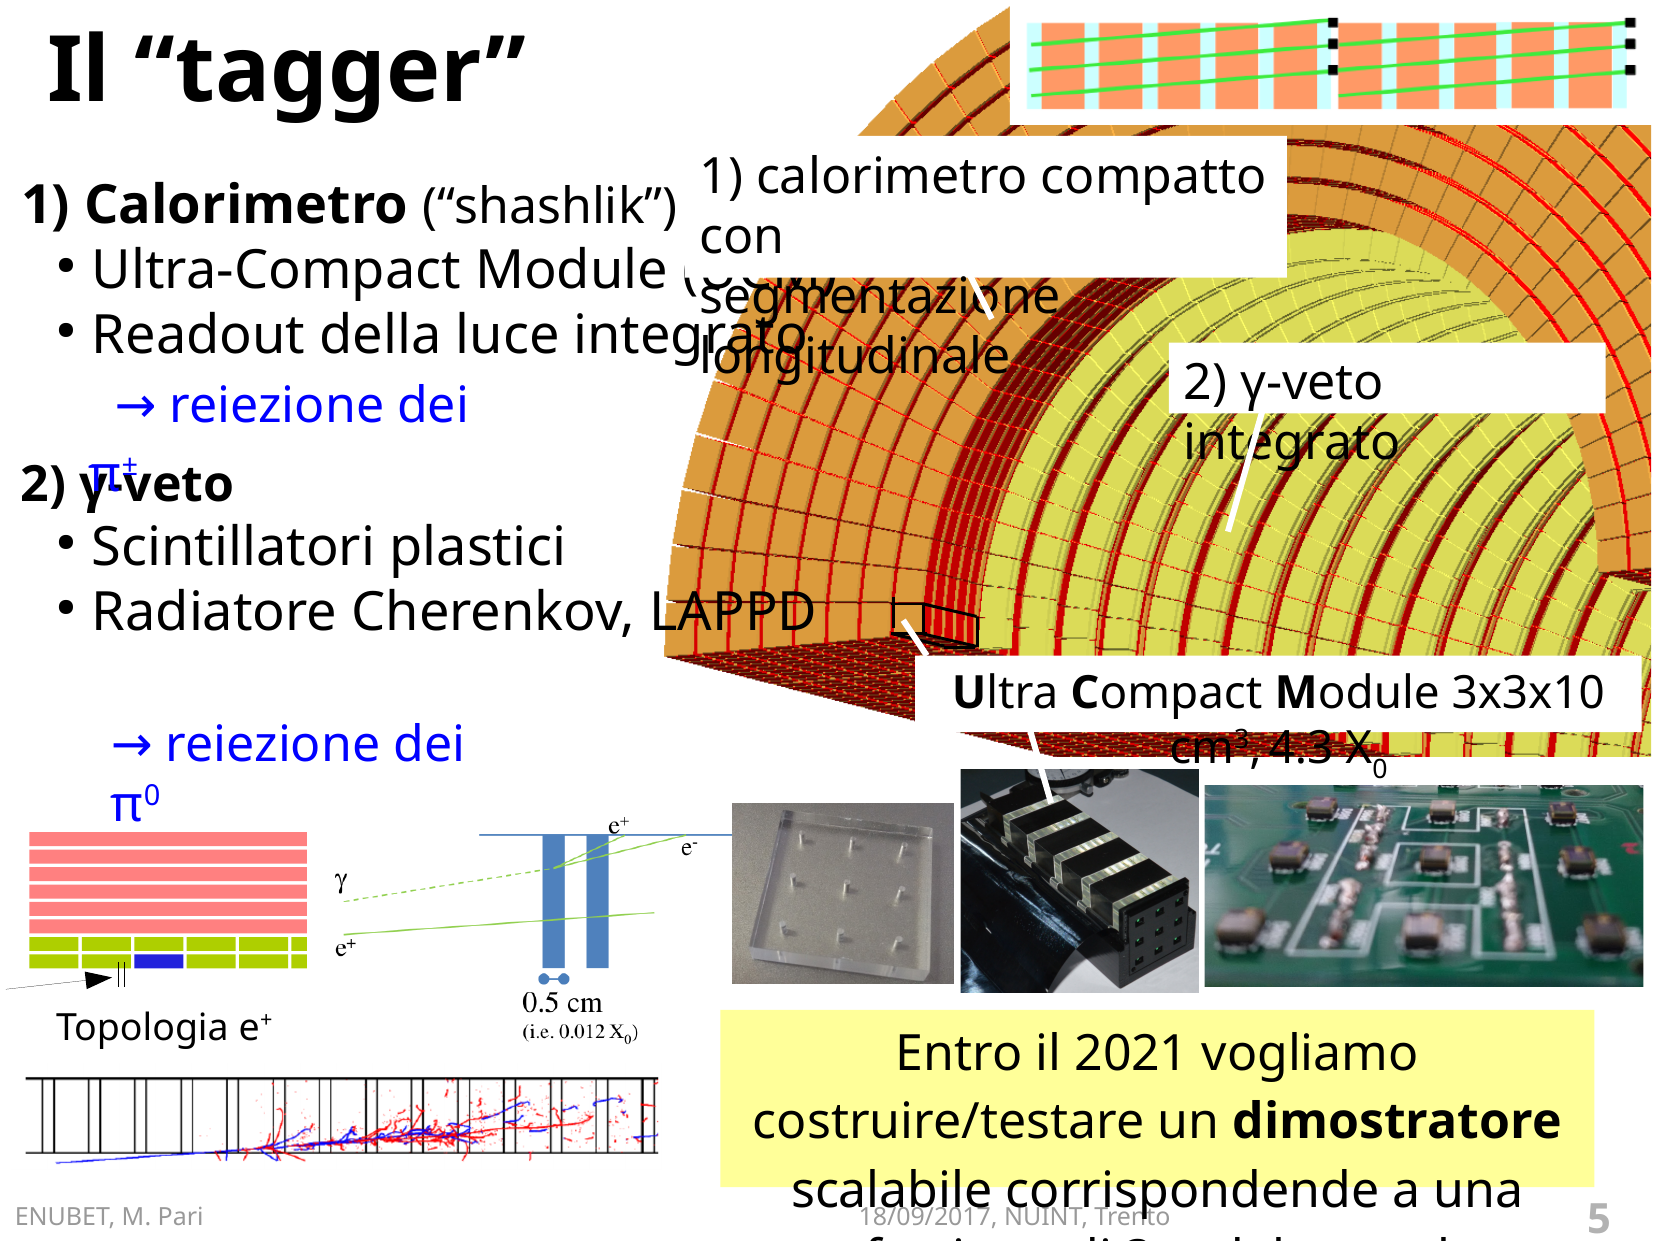

Il “tagger”
1) calorimetro compatto con
segmentazione longitudinale
1) Calorimetro (“shashlik”)
Ultra-Compact Module (UCM)
Readout della luce integrato
2) γ-veto integrato
 → reiezione dei π±
2) γ-veto
Scintillatori plastici
Radiatore Cherenkov, LAPPD
Ultra Compact Module 3x3x10 cm3, 4.3 X0
→ reiezione dei π0
Topologia e+
Entro il 2021 vogliamo costruire/testare un dimostratore scalabile corrispondende a una frazione di 3m del tunnel instrumentato